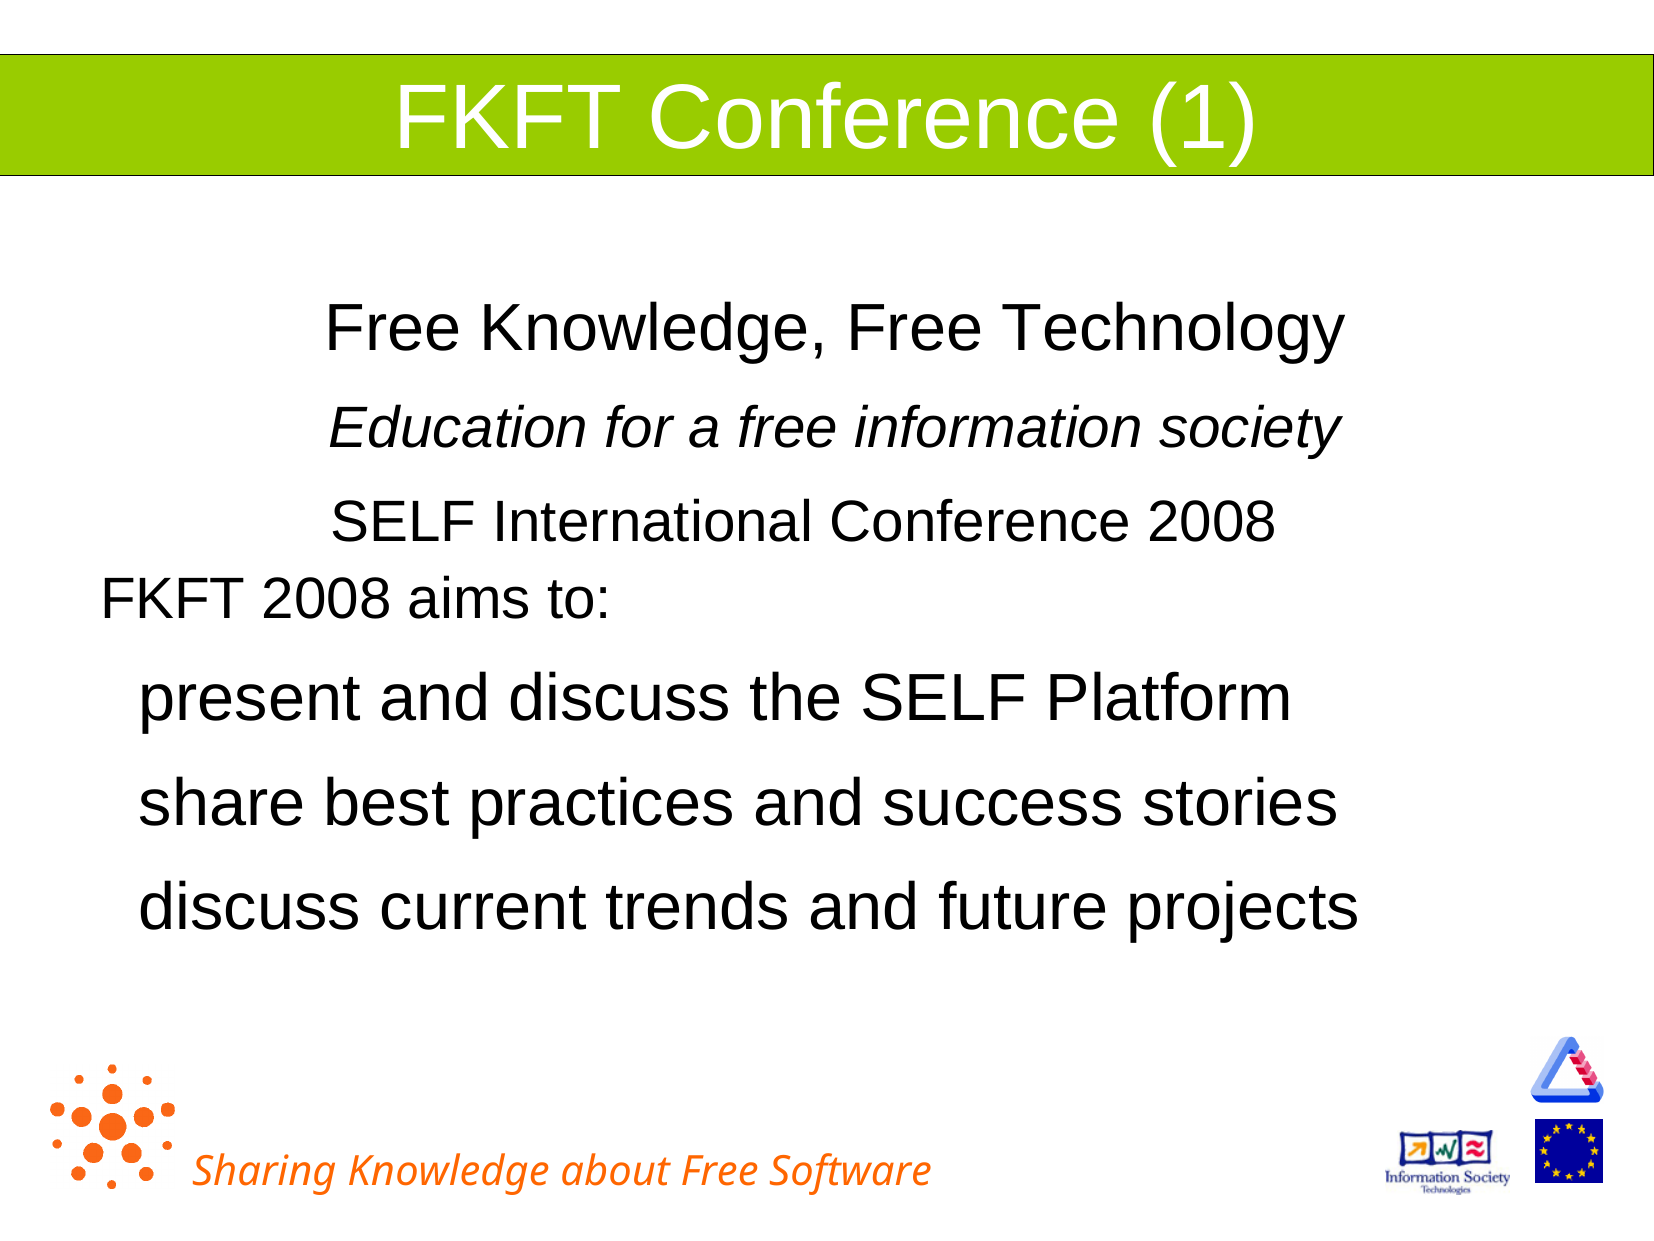

# FKFT Conference (1)
Free Knowledge, Free Technology
Education for a free information society
SELF International Conference 2008
FKFT 2008 aims to:
 present and discuss the SELF Platform
 share best practices and success stories
 discuss current trends and future projects